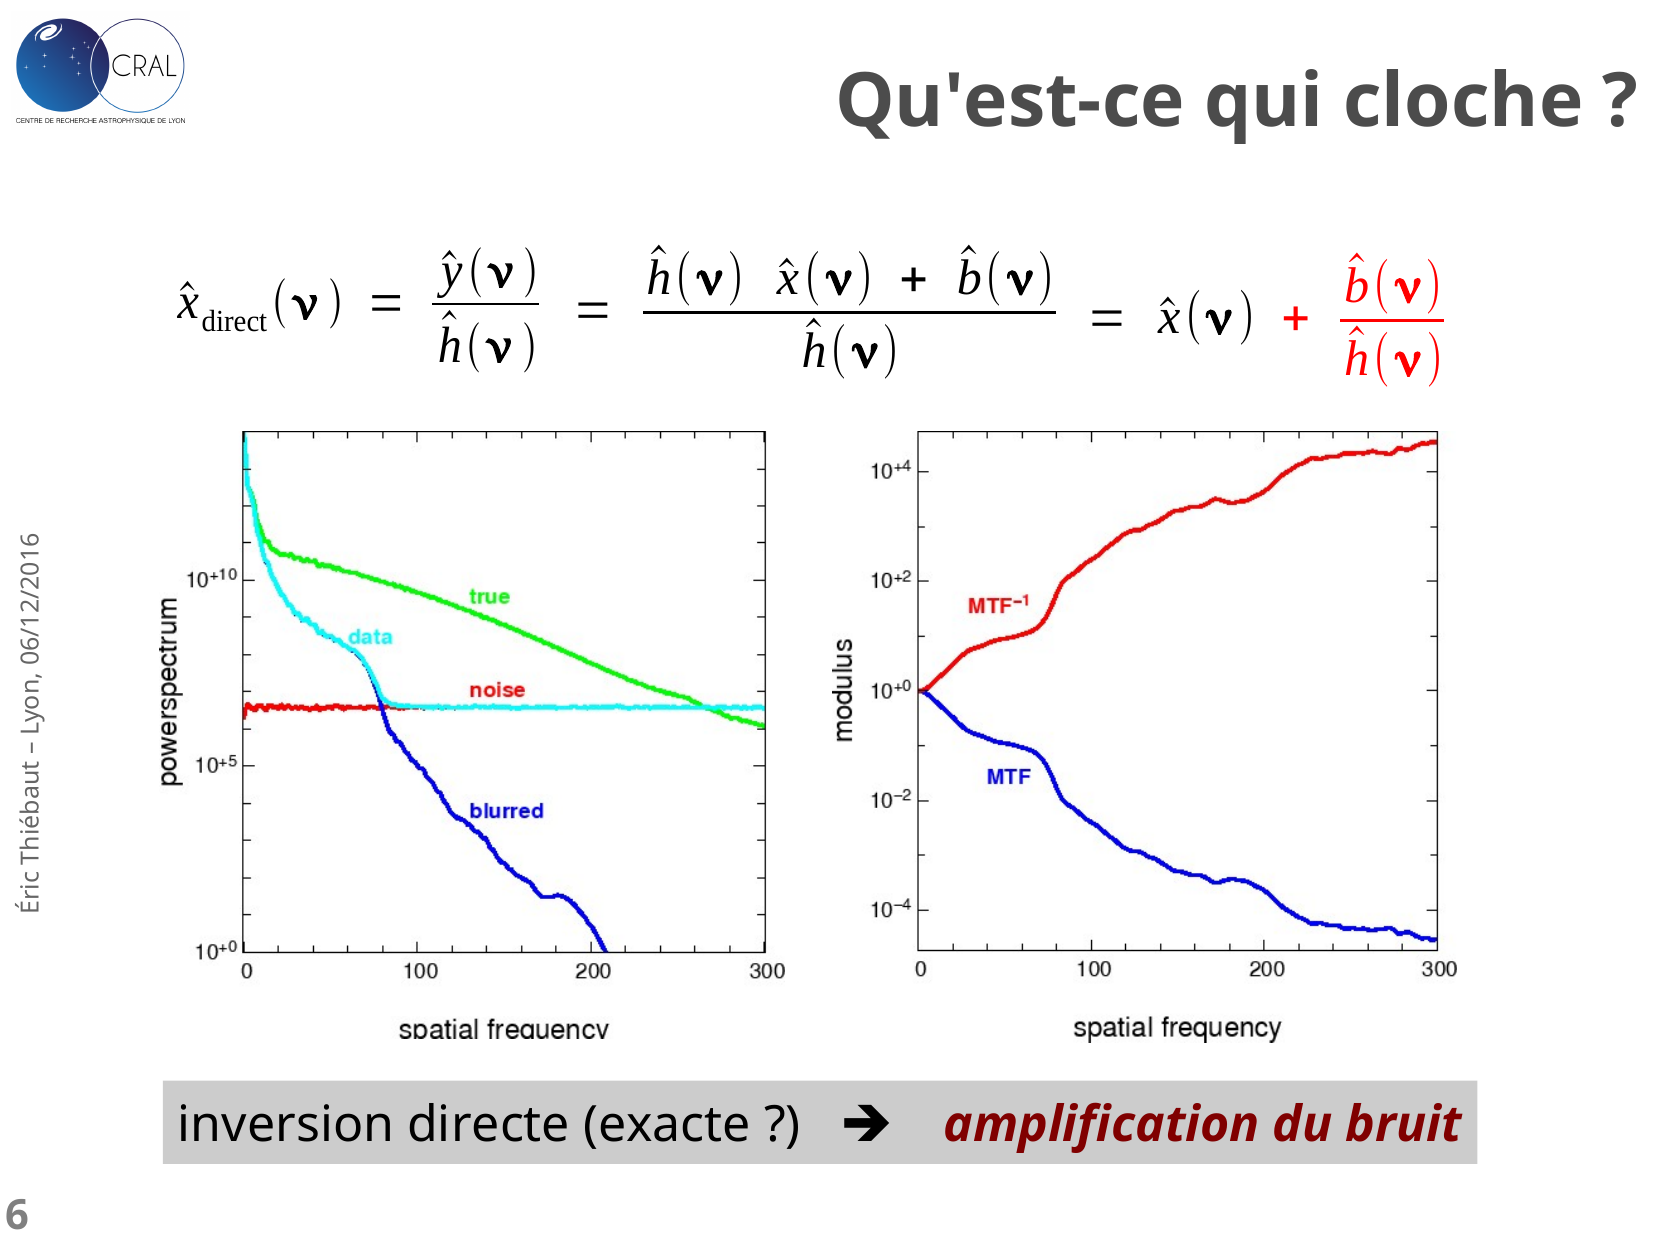

# Qu'est-ce qui cloche ?
inversion directe (exacte ?) ➔ amplification du bruit
6